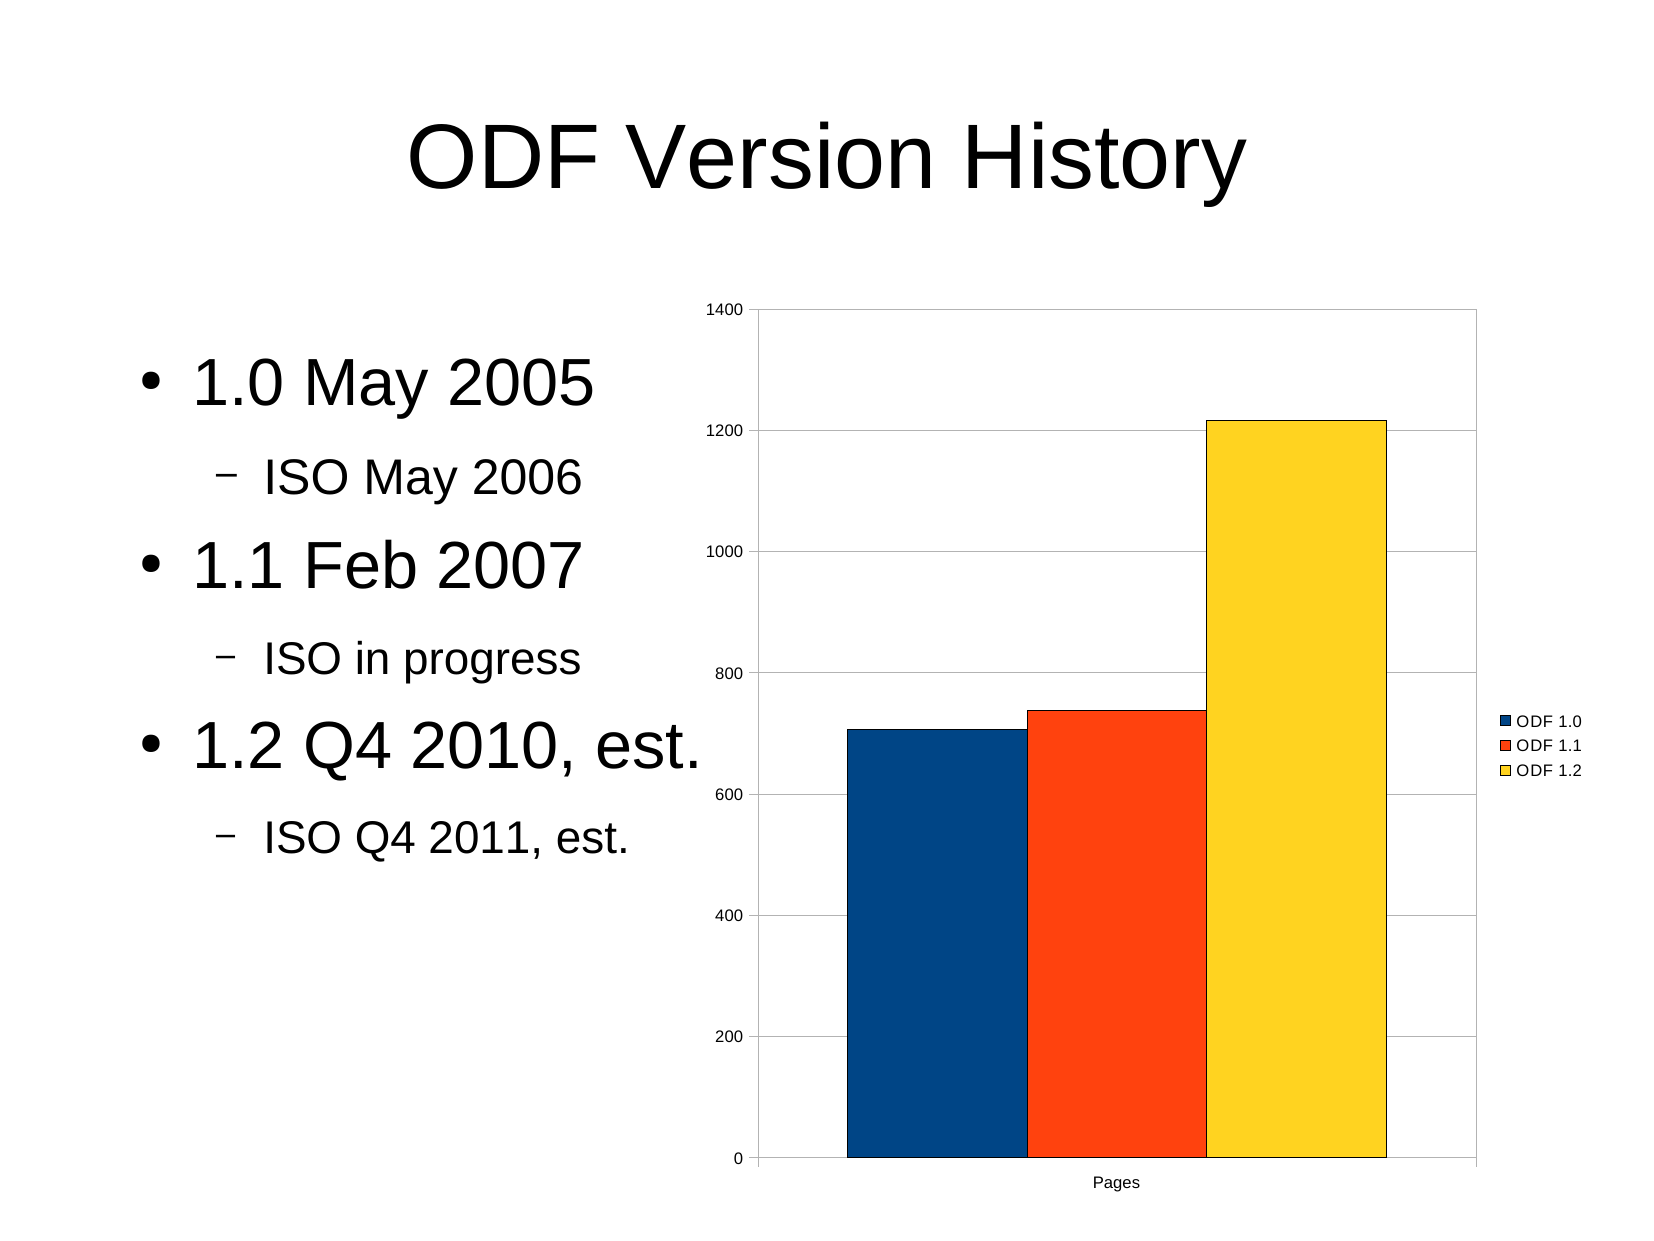

# ODF Version History
### Chart
| Category | ODF 1.0 | ODF 1.1 | ODF 1.2 |
|---|---|---|---|
| Pages | 706.0 | 738.0 | 1216.0 |1.0 May 2005
ISO May 2006
1.1 Feb 2007
ISO in progress
1.2 Q4 2010, est.
ISO Q4 2011, est.